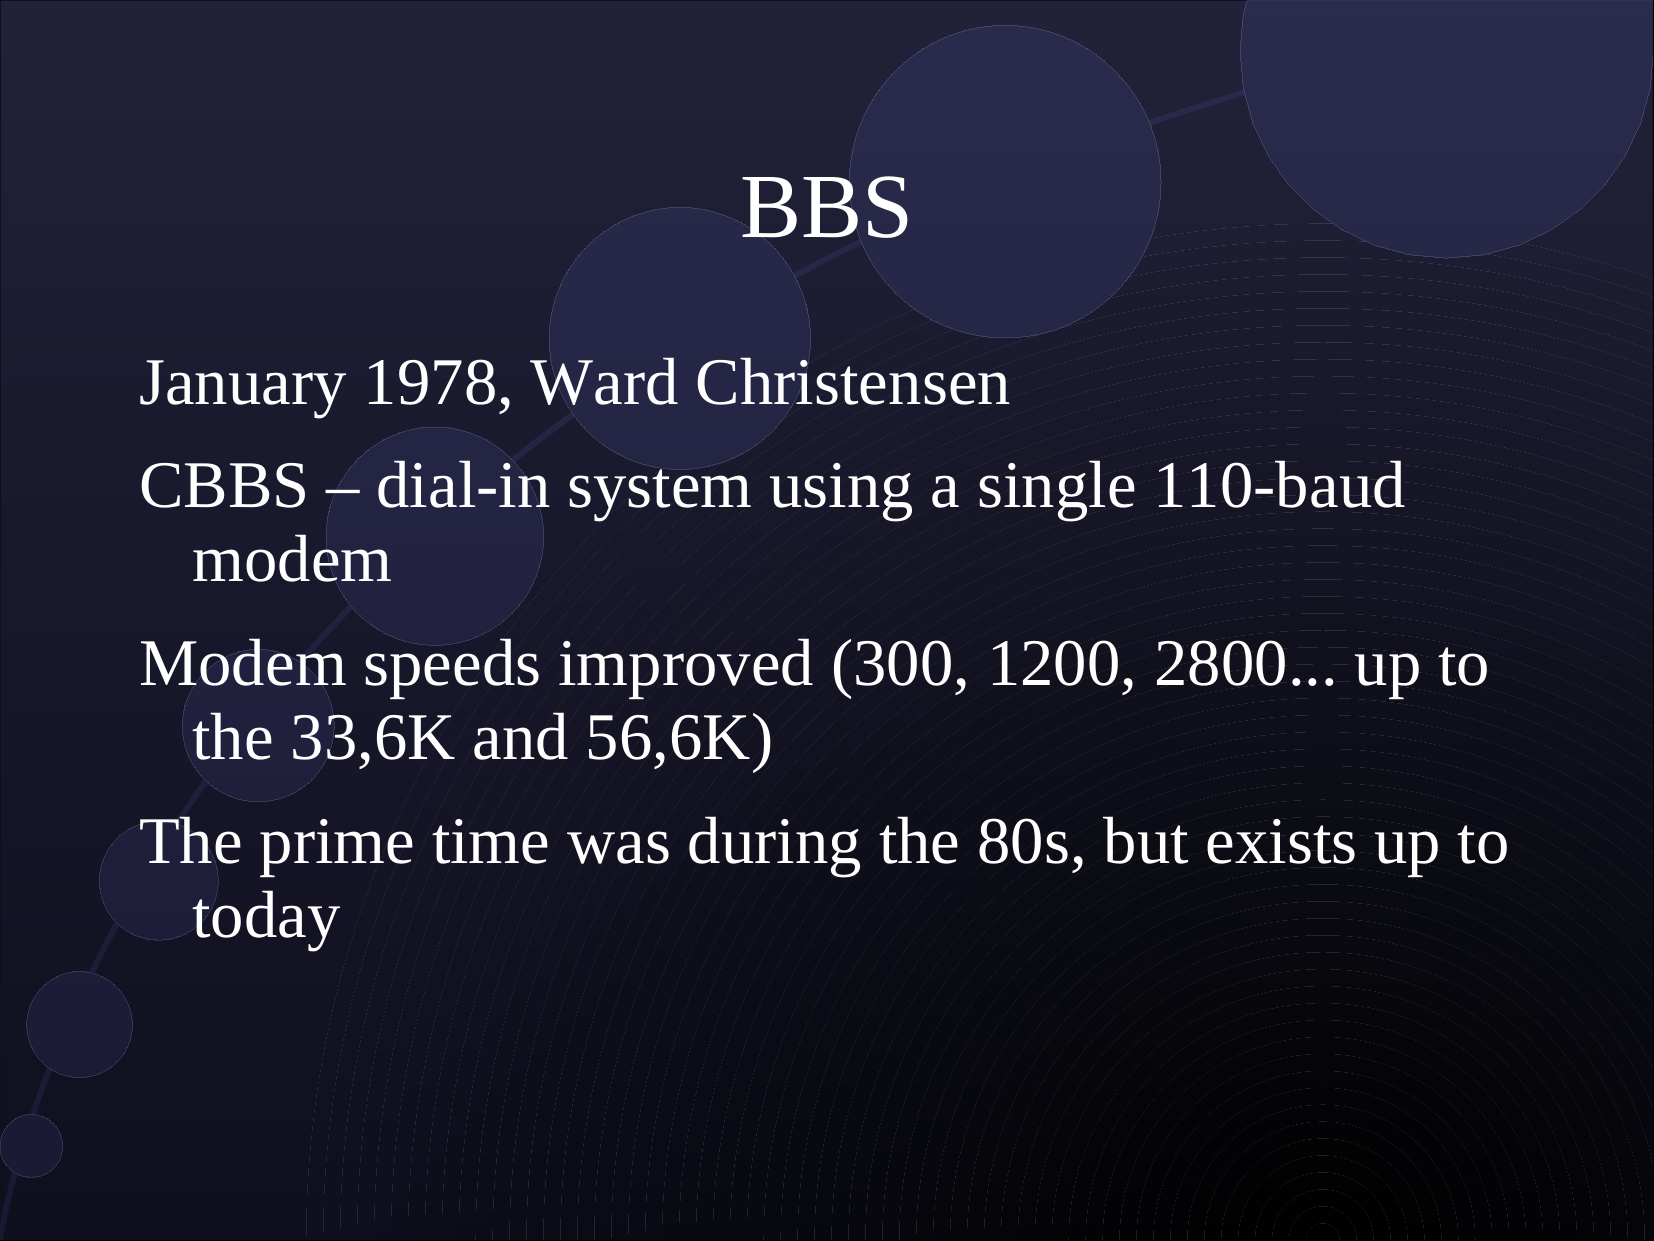

# BBS
January 1978, Ward Christensen
CBBS – dial-in system using a single 110-baud modem
Modem speeds improved (300, 1200, 2800... up to the 33,6K and 56,6K)
The prime time was during the 80s, but exists up to today